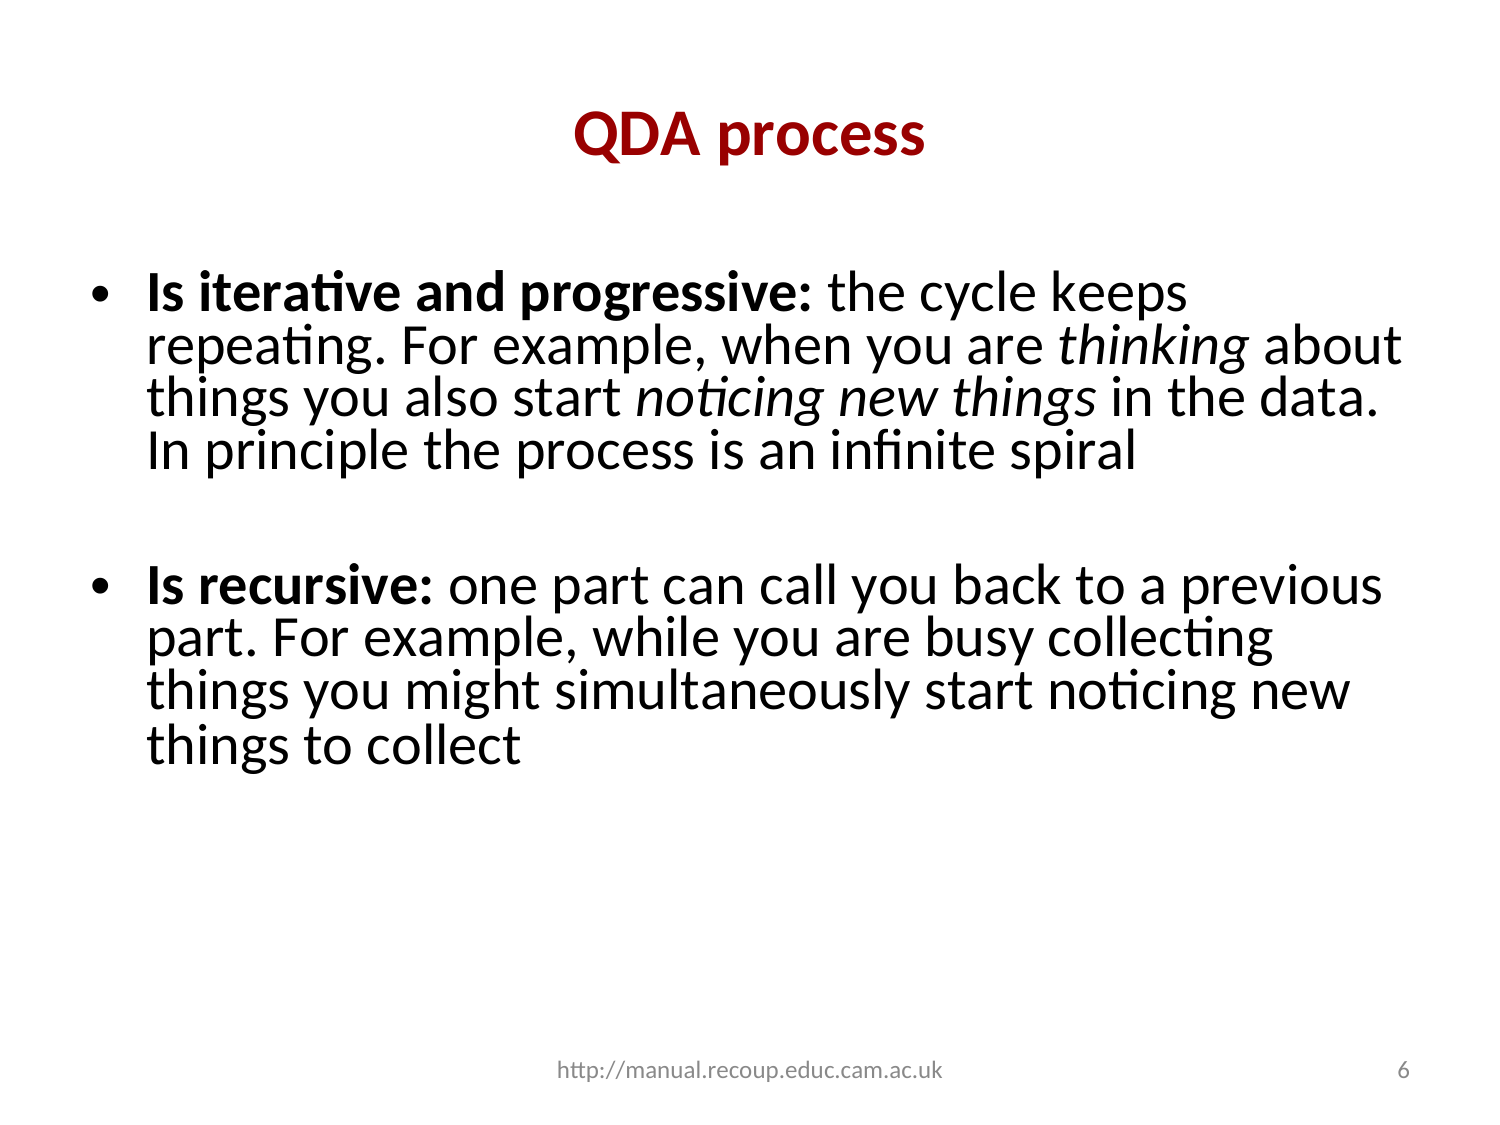

# QDA process
Is iterative and progressive: the cycle keeps repeating. For example, when you are thinking about things you also start noticing new things in the data. In principle the process is an infinite spiral
Is recursive: one part can call you back to a previous part. For example, while you are busy collecting things you might simultaneously start noticing new things to collect
http://manual.recoup.educ.cam.ac.uk
6